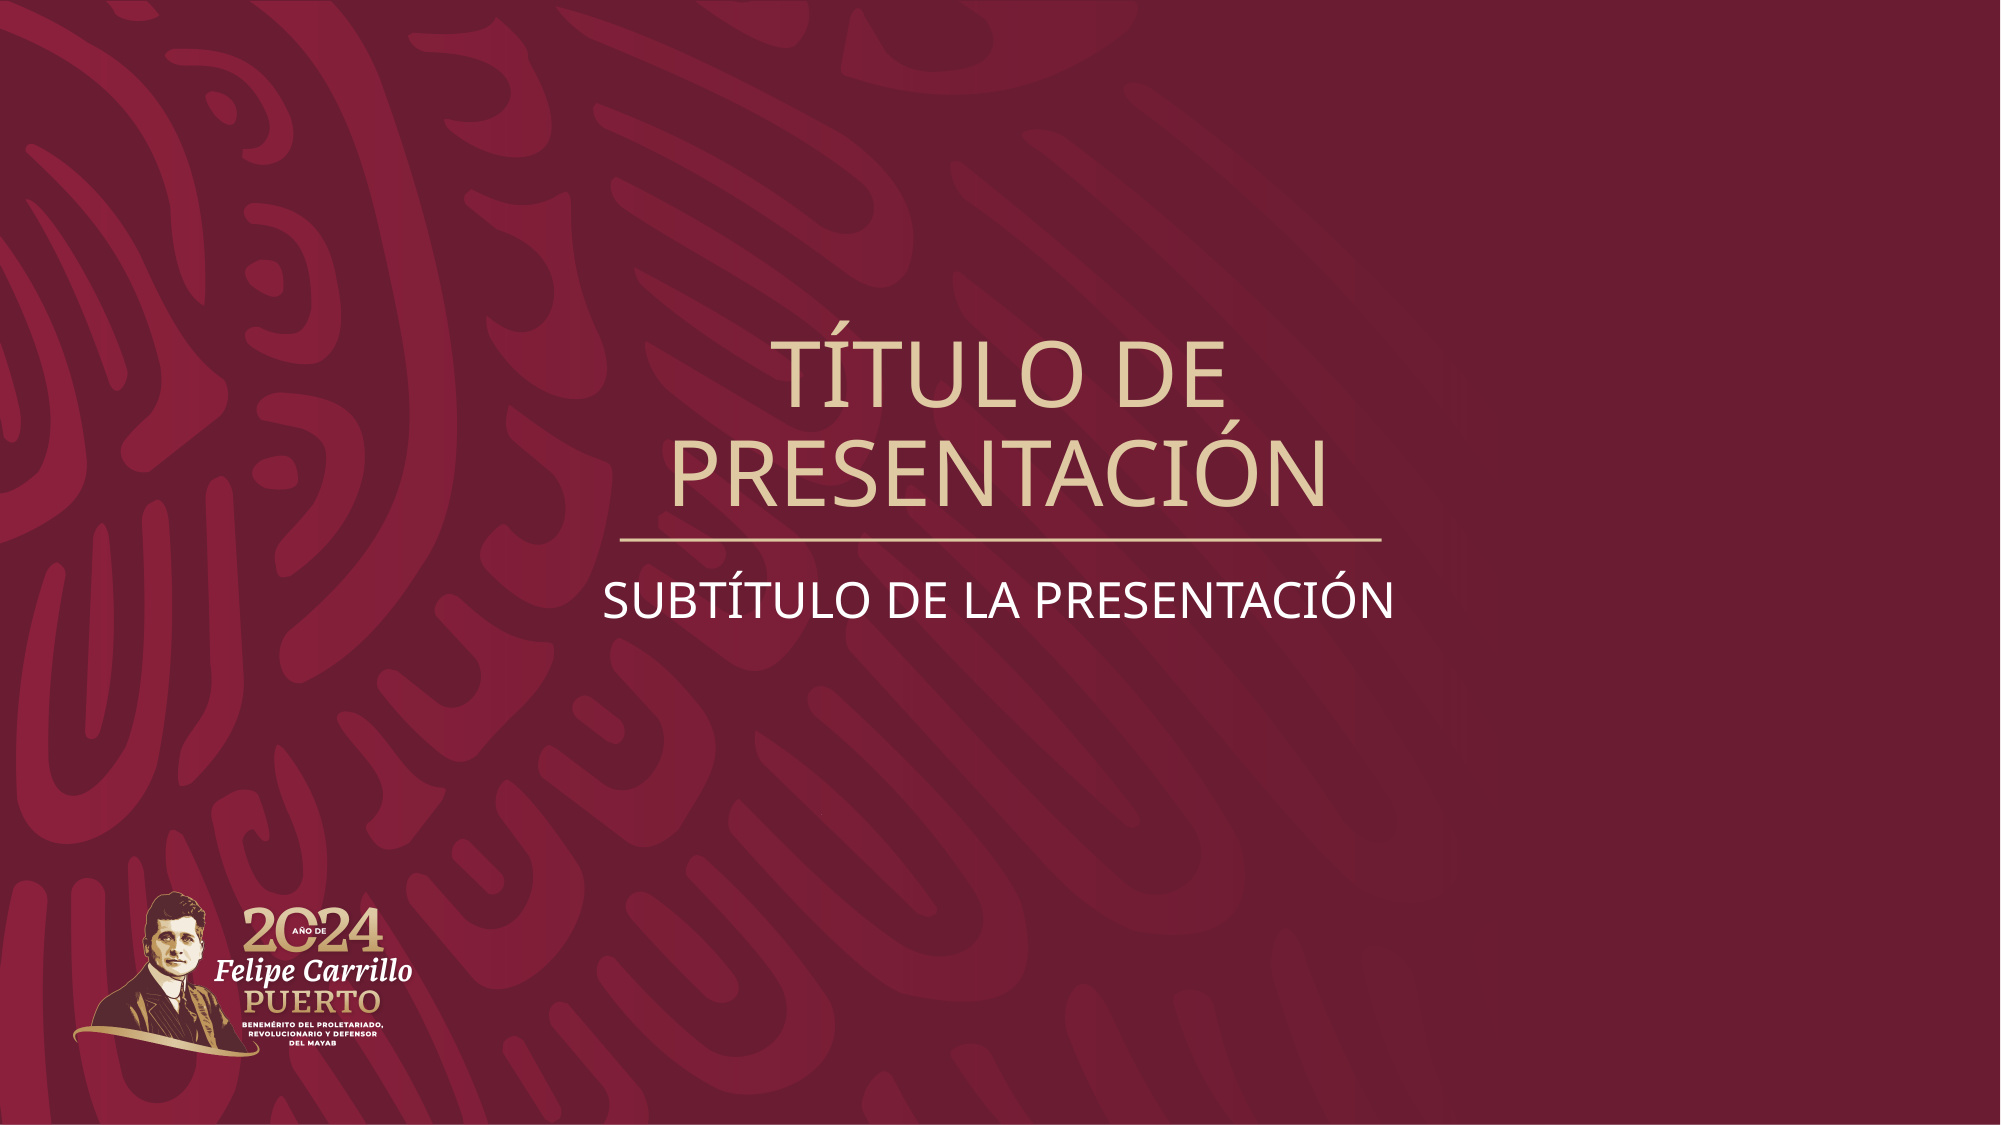

# TÍTULO DE PRESENTACIÓN
SUBTÍTULO DE LA PRESENTACIÓN